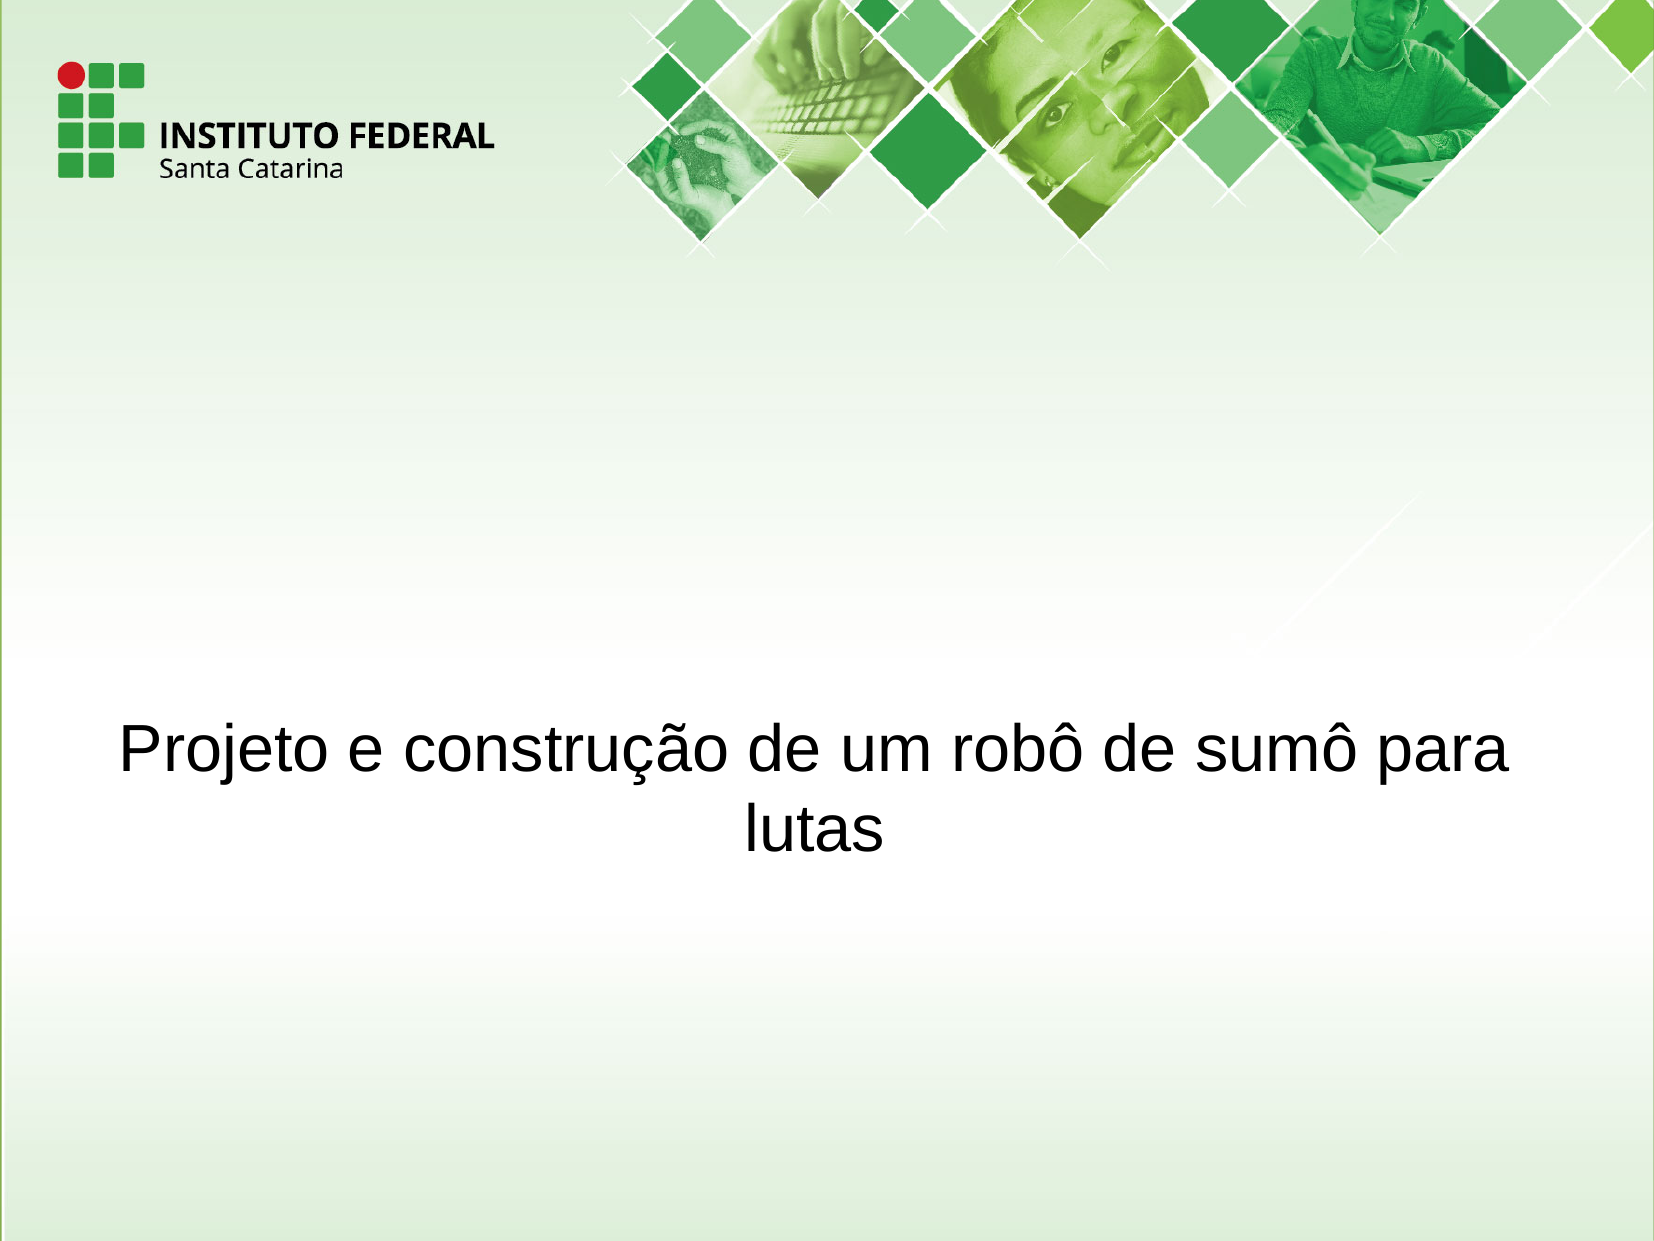

# Projeto e construção de um robô de sumô para lutas
O que precisamos para isso dar certo?